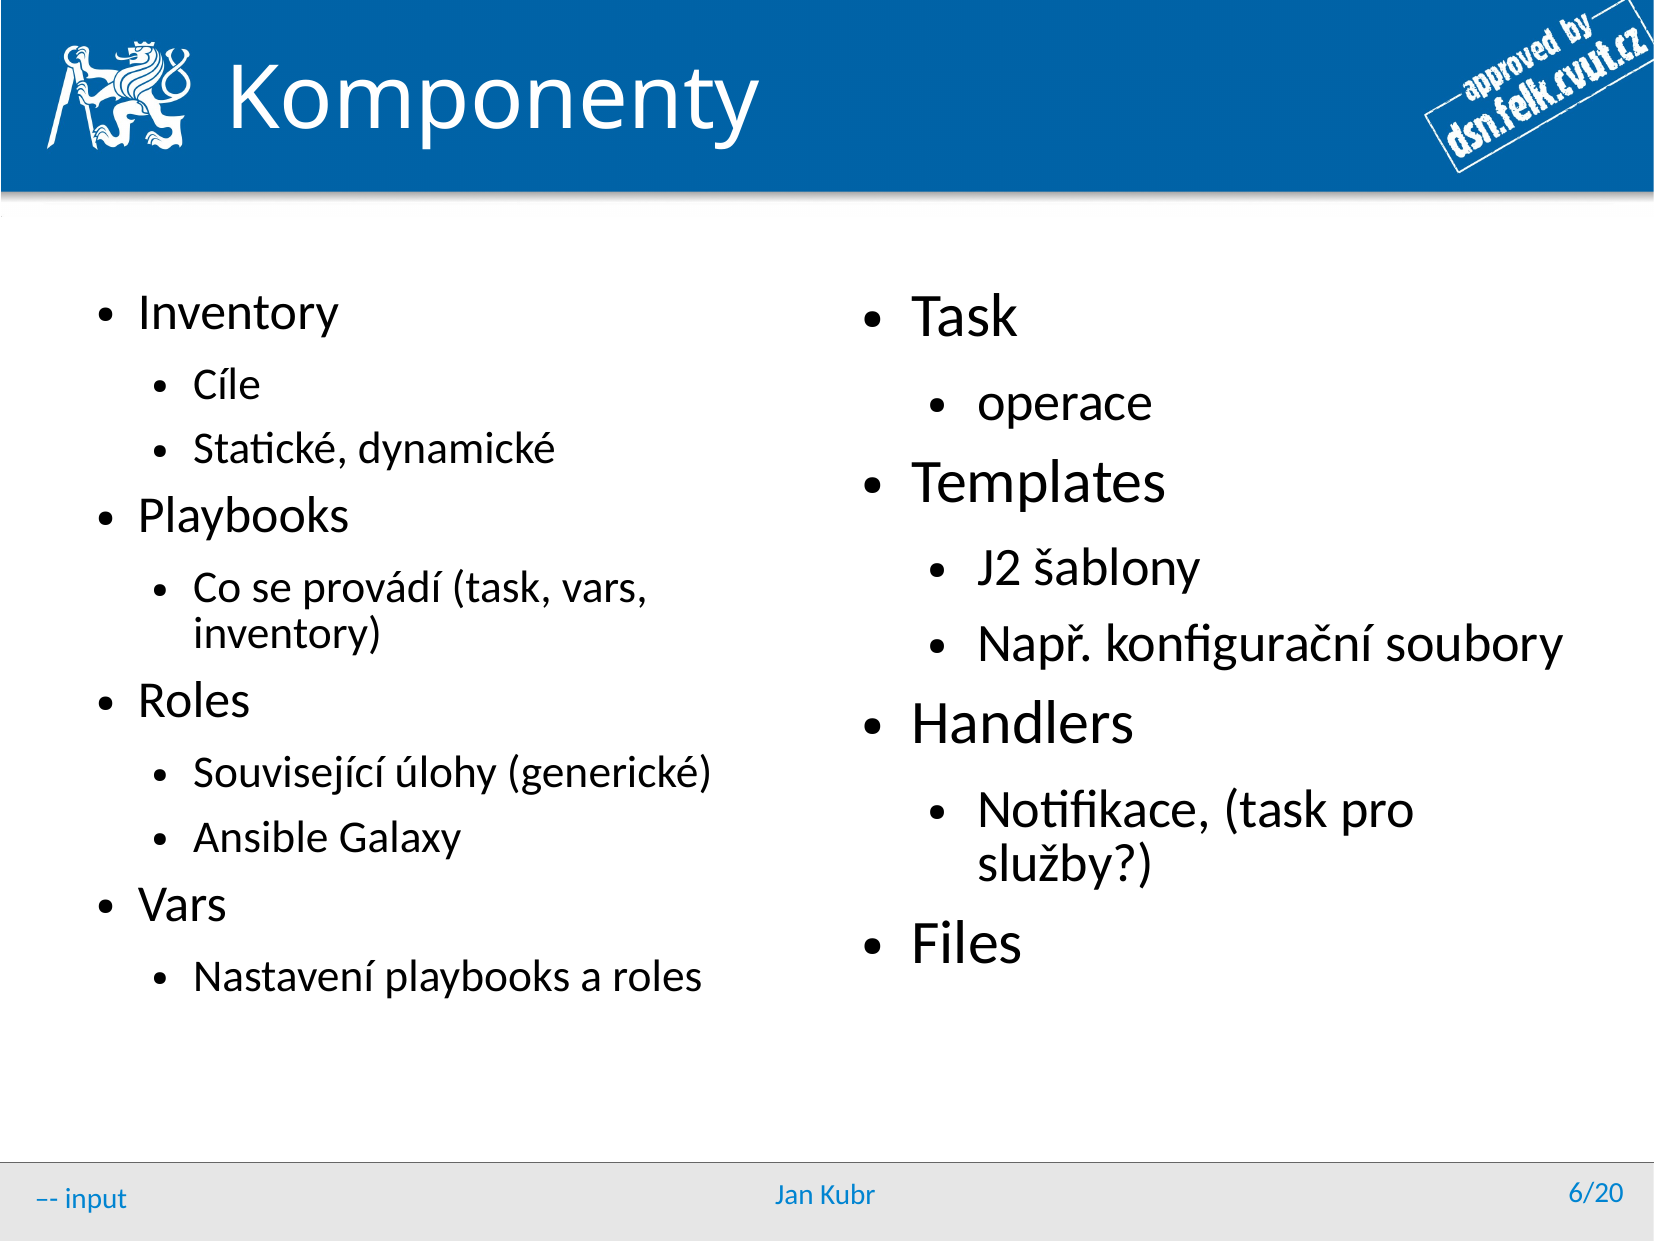

# Komponenty
Inventory
Cíle
Statické, dynamické
Playbooks
Co se provádí (task, vars, inventory)
Roles
Související úlohy (generické)
Ansible Galaxy
Vars
Nastavení playbooks a roles
Task
operace
Templates
J2 šablony
Např. konfigurační soubory
Handlers
Notifikace, (task pro služby?)
Files
6
Jan Kubr
02/2006